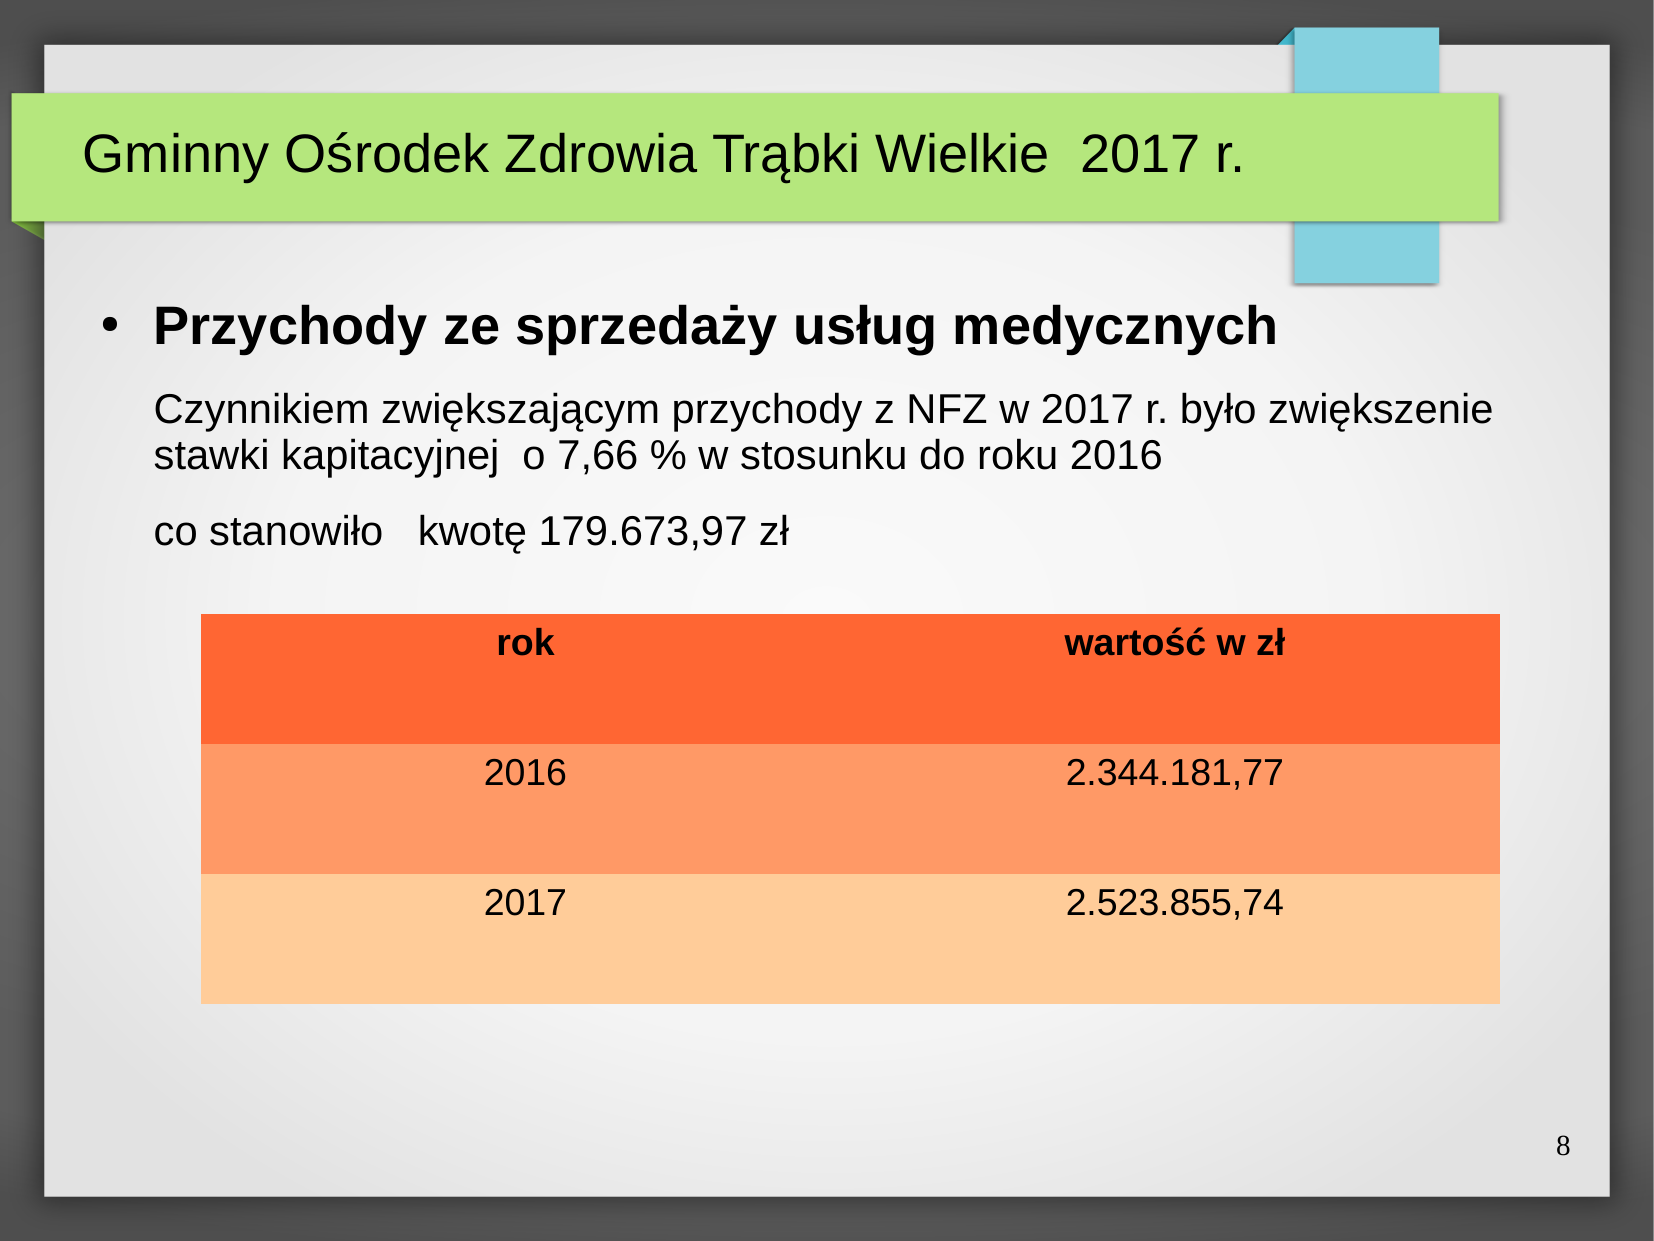

# Gminny Ośrodek Zdrowia Trąbki Wielkie 2017 r.
Przychody ze sprzedaży usług medycznych
Czynnikiem zwiększającym przychody z NFZ w 2017 r. było zwiększenie stawki kapitacyjnej o 7,66 % w stosunku do roku 2016
co stanowiło kwotę 179.673,97 zł
| rok | wartość w zł |
| --- | --- |
| 2016 | 2.344.181,77 |
| 2017 | 2.523.855,74 |
8